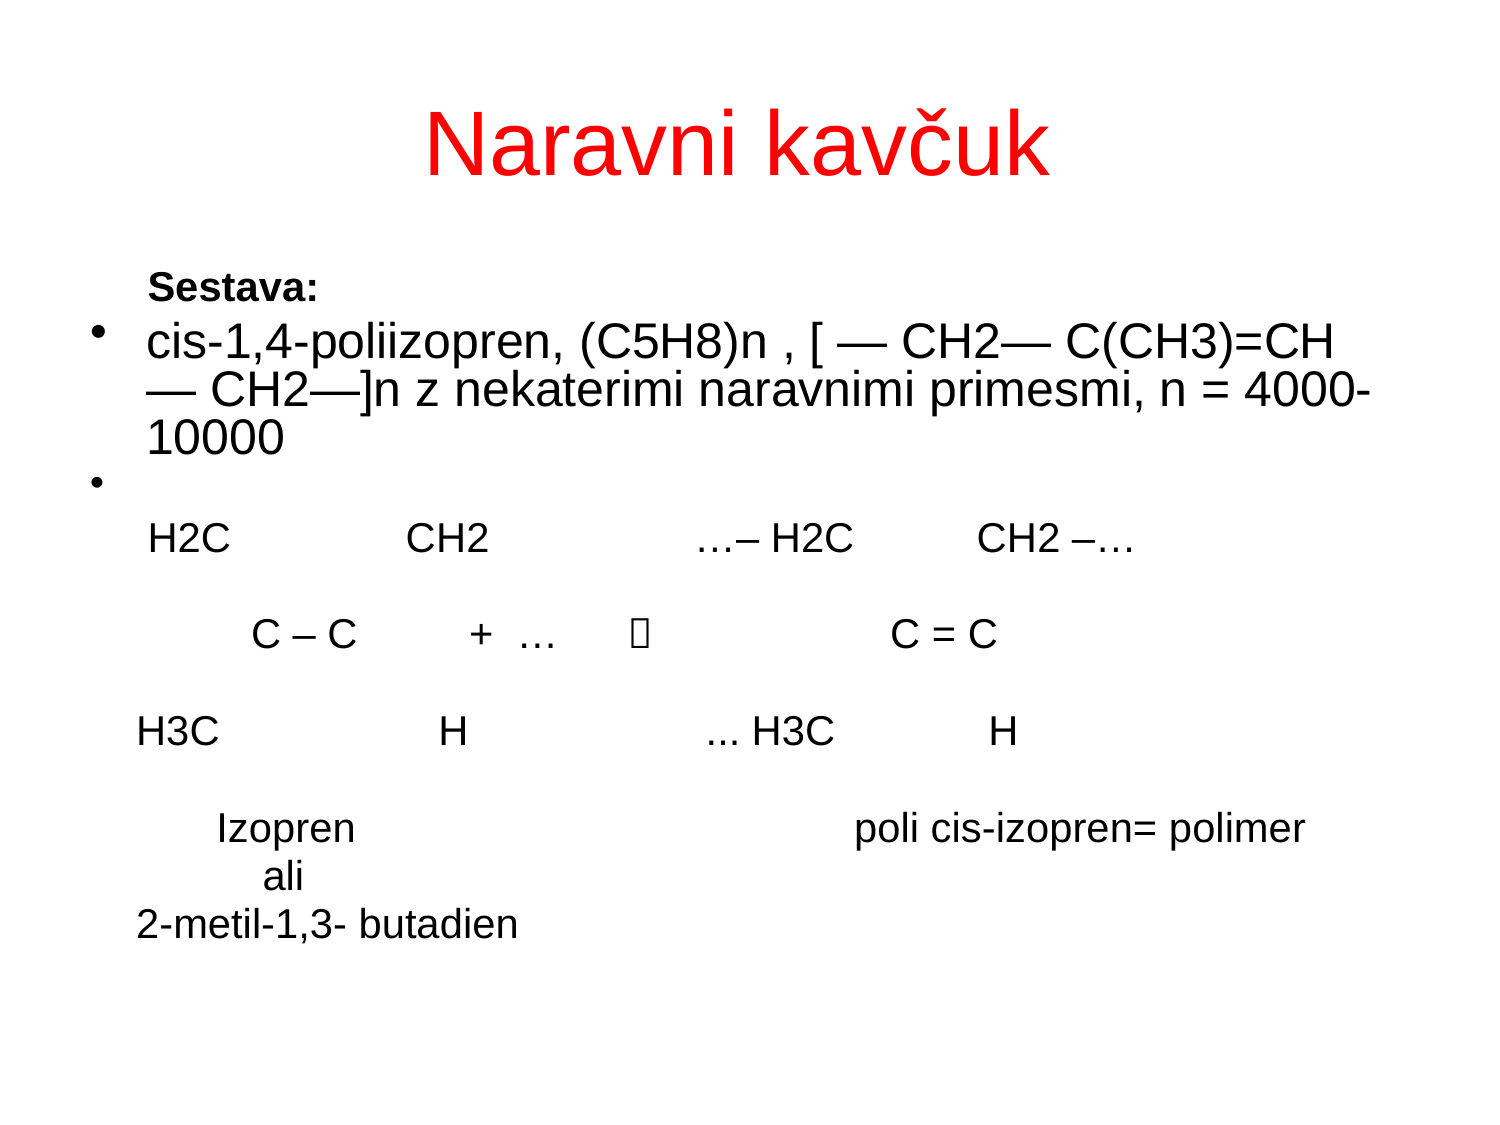

# Naravni kavčuk
 Sestava:
cis-1,4-poliizopren, (C5H8)n , [ — CH2— C(CH3)=CH — CH2—]n z nekaterimi naravnimi primesmi, n = 4000- 10000
 H2C		 CH2			 …– H2C	 CH2 –…
 C – C		 + …  		 C = C
 H3C H			 ... H3C	 H
 Izopren 	 poli cis-izopren= polimer
 ali
 2-metil-1,3- butadien